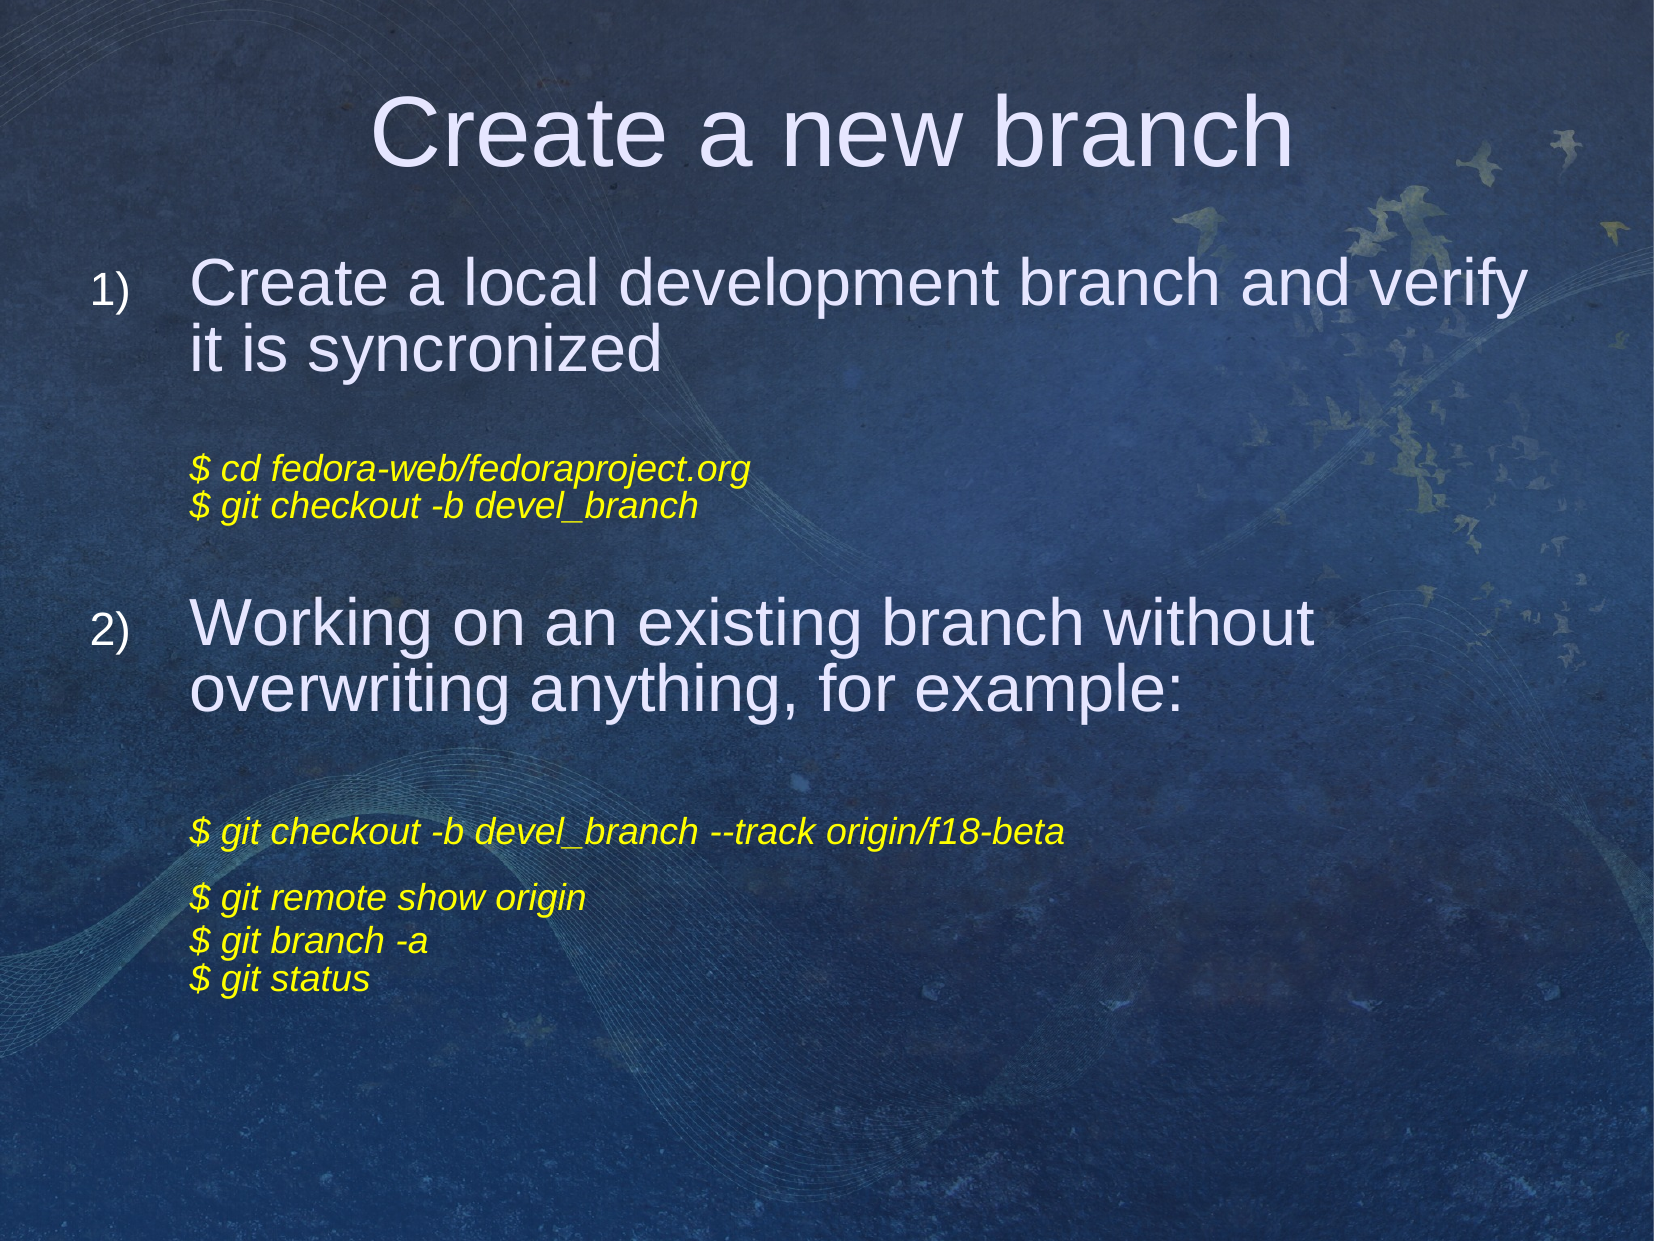

Create a new branch
Create a local development branch and verify it is syncronized
	$ cd fedora-web/fedoraproject.org
	$ git checkout -b devel_branch
Working on an existing branch without overwriting anything, for example:
	$ git checkout -b devel_branch --track origin/f18-beta
	$ git remote show origin
	$ git branch -a
	$ git status